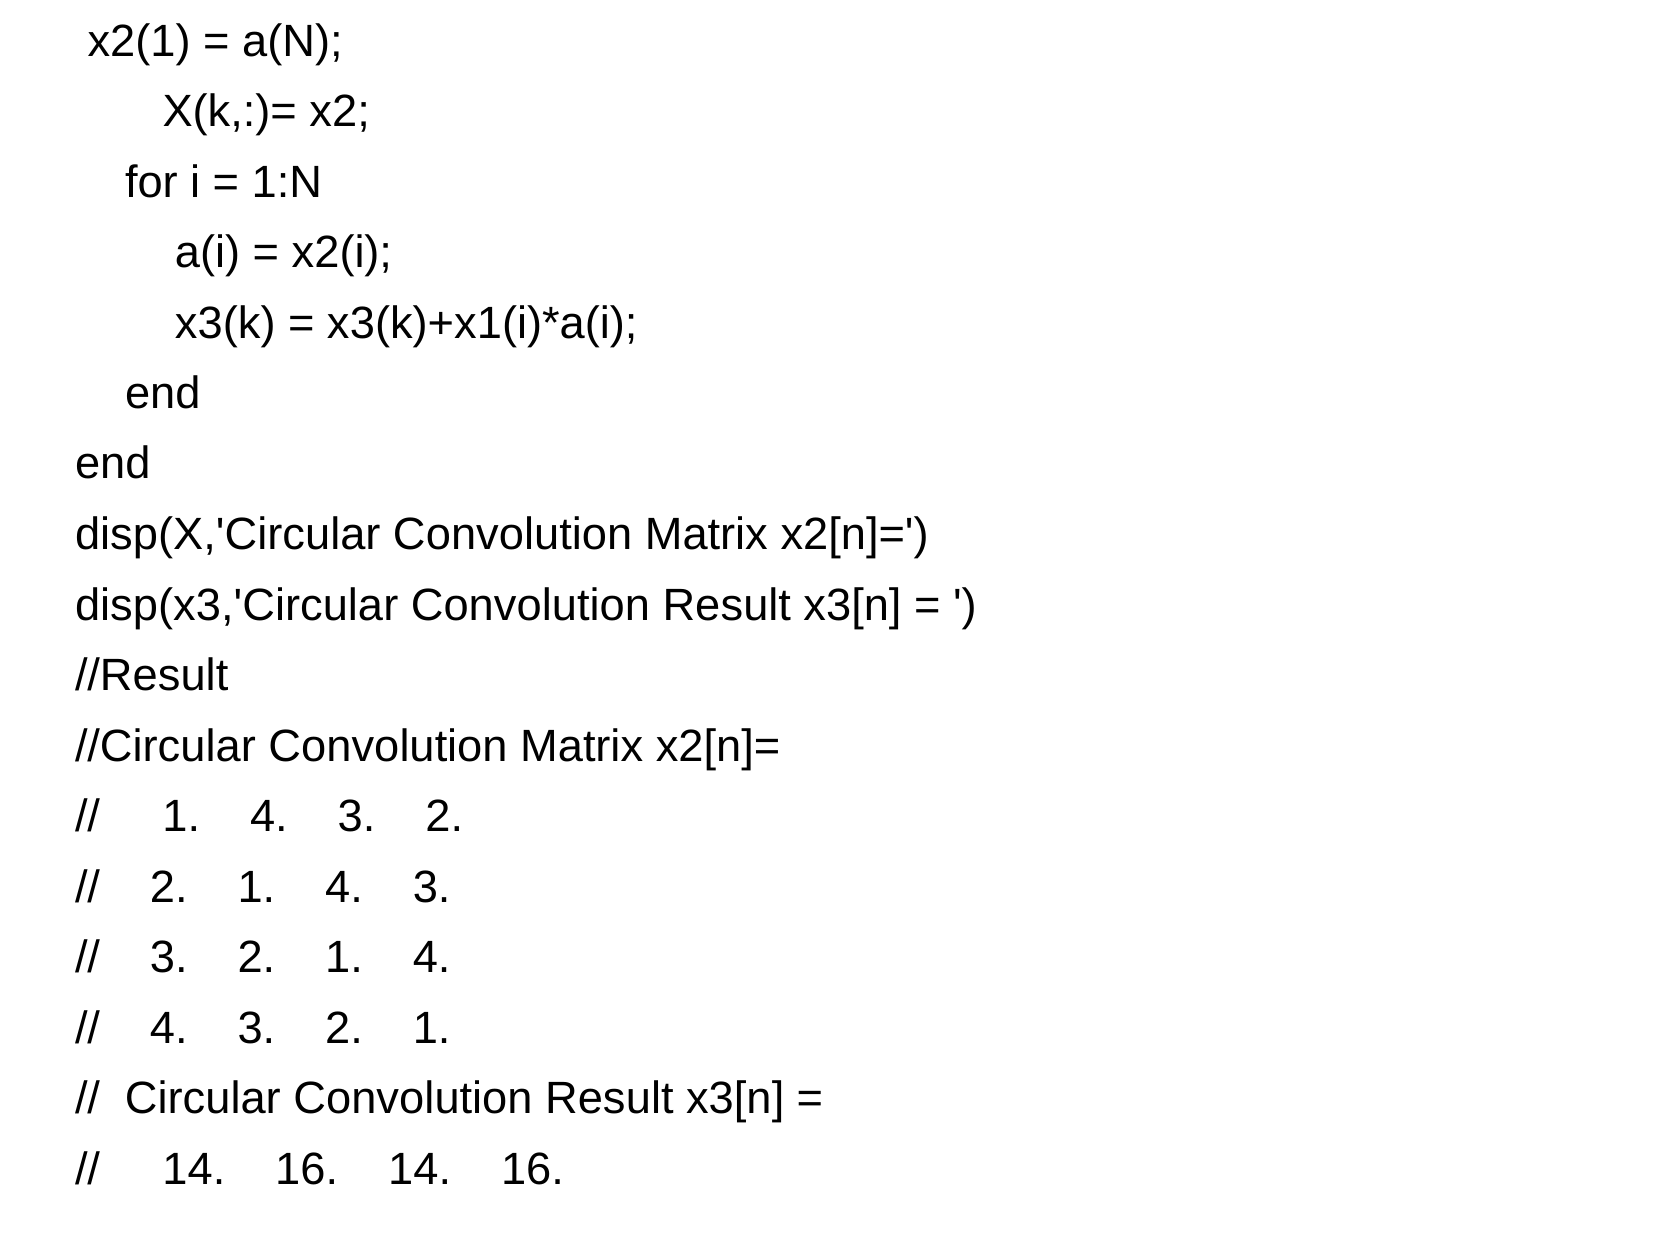

# x2(1) = a(N);
 X(k,:)= x2;
 for i = 1:N
 a(i) = x2(i);
 x3(k) = x3(k)+x1(i)*a(i);
 end
end
disp(X,'Circular Convolution Matrix x2[n]=')
disp(x3,'Circular Convolution Result x3[n] = ')
//Result
//Circular Convolution Matrix x2[n]=
// 1. 4. 3. 2.
// 2. 1. 4. 3.
// 3. 2. 1. 4.
// 4. 3. 2. 1.
// Circular Convolution Result x3[n] =
// 14. 16. 14. 16.